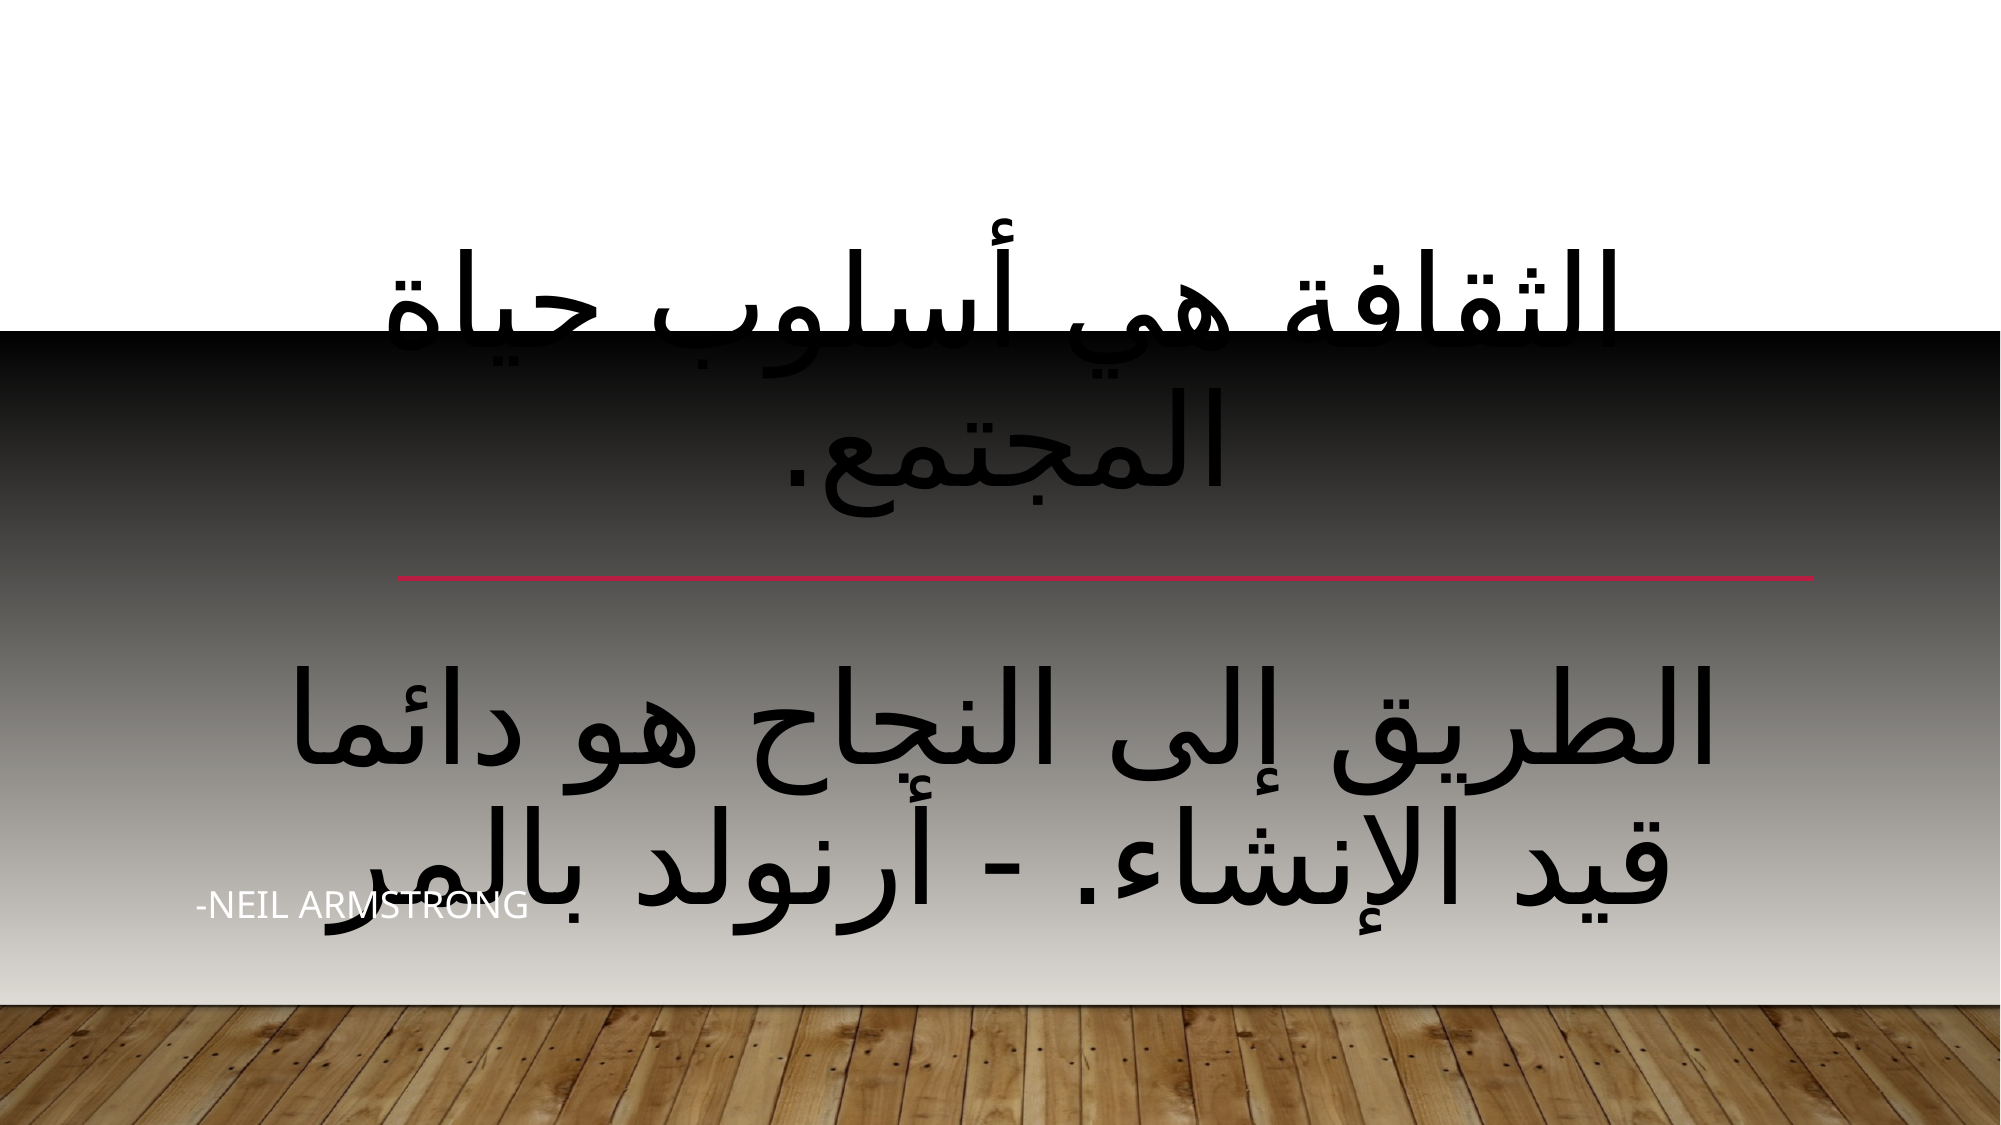

# الثقافة هي أسلوب حياة المجتمع. الطريق إلى النجاح هو دائما قيد الإنشاء. - أرنولد بالمر
-Neil Armstrong